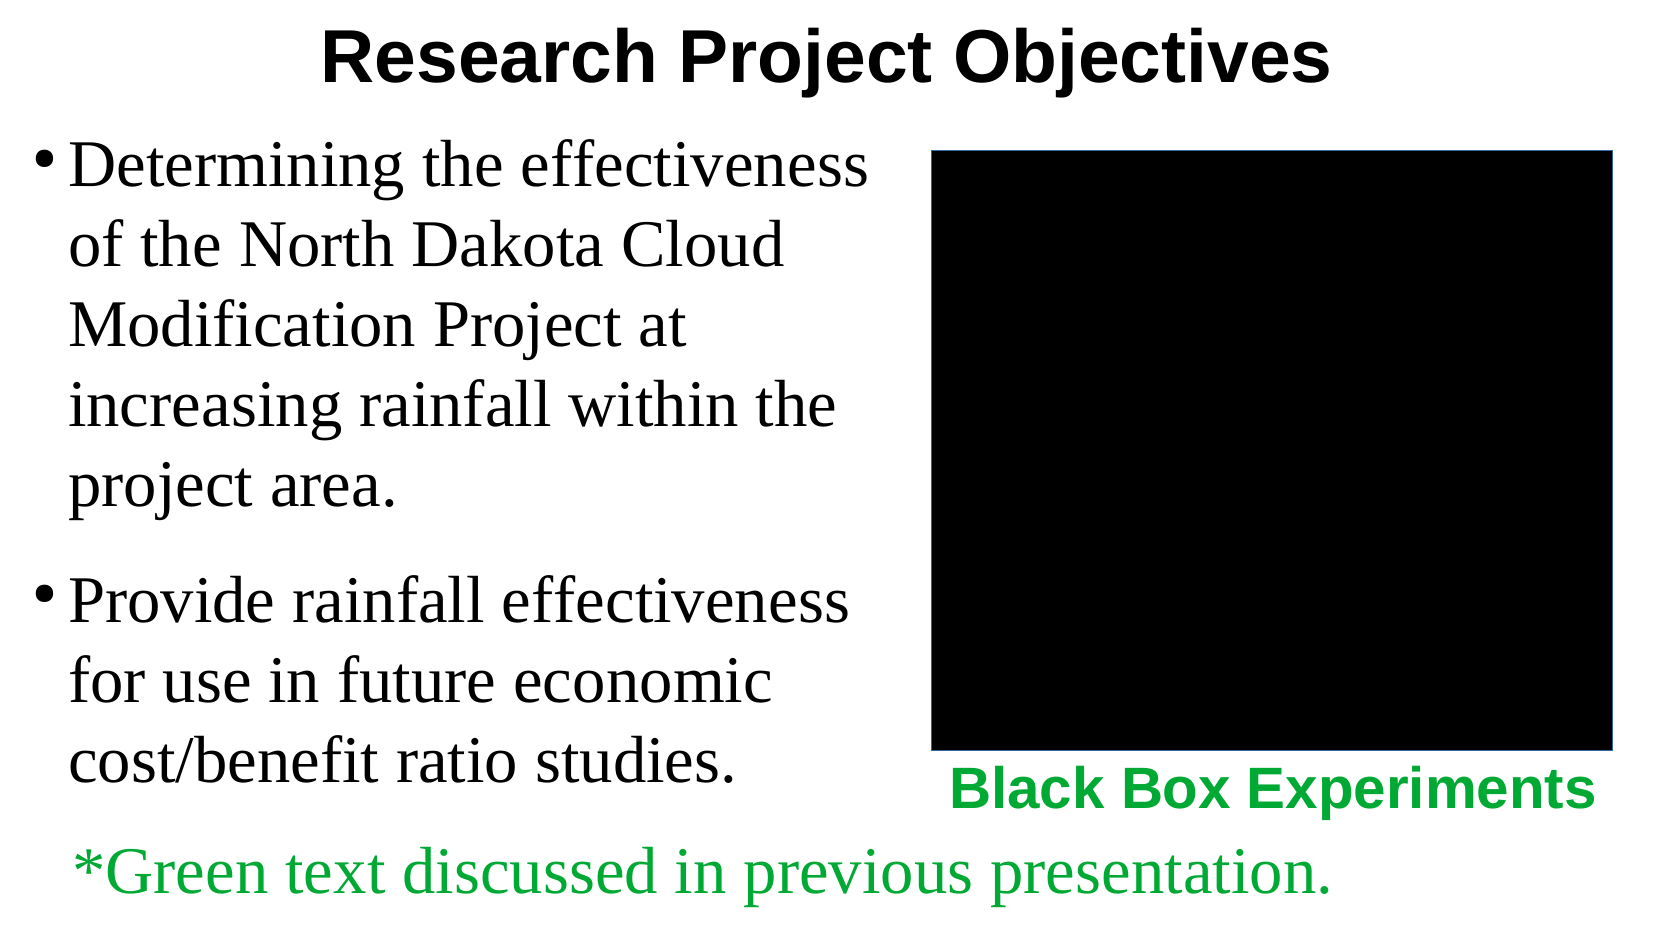

# Research Project Objectives
Determining the effectiveness of the North Dakota Cloud Modification Project at increasing rainfall within the project area.
Provide rainfall effectiveness for use in future economic cost/benefit ratio studies.
Black Box Experiments
*Green text discussed in previous presentation.